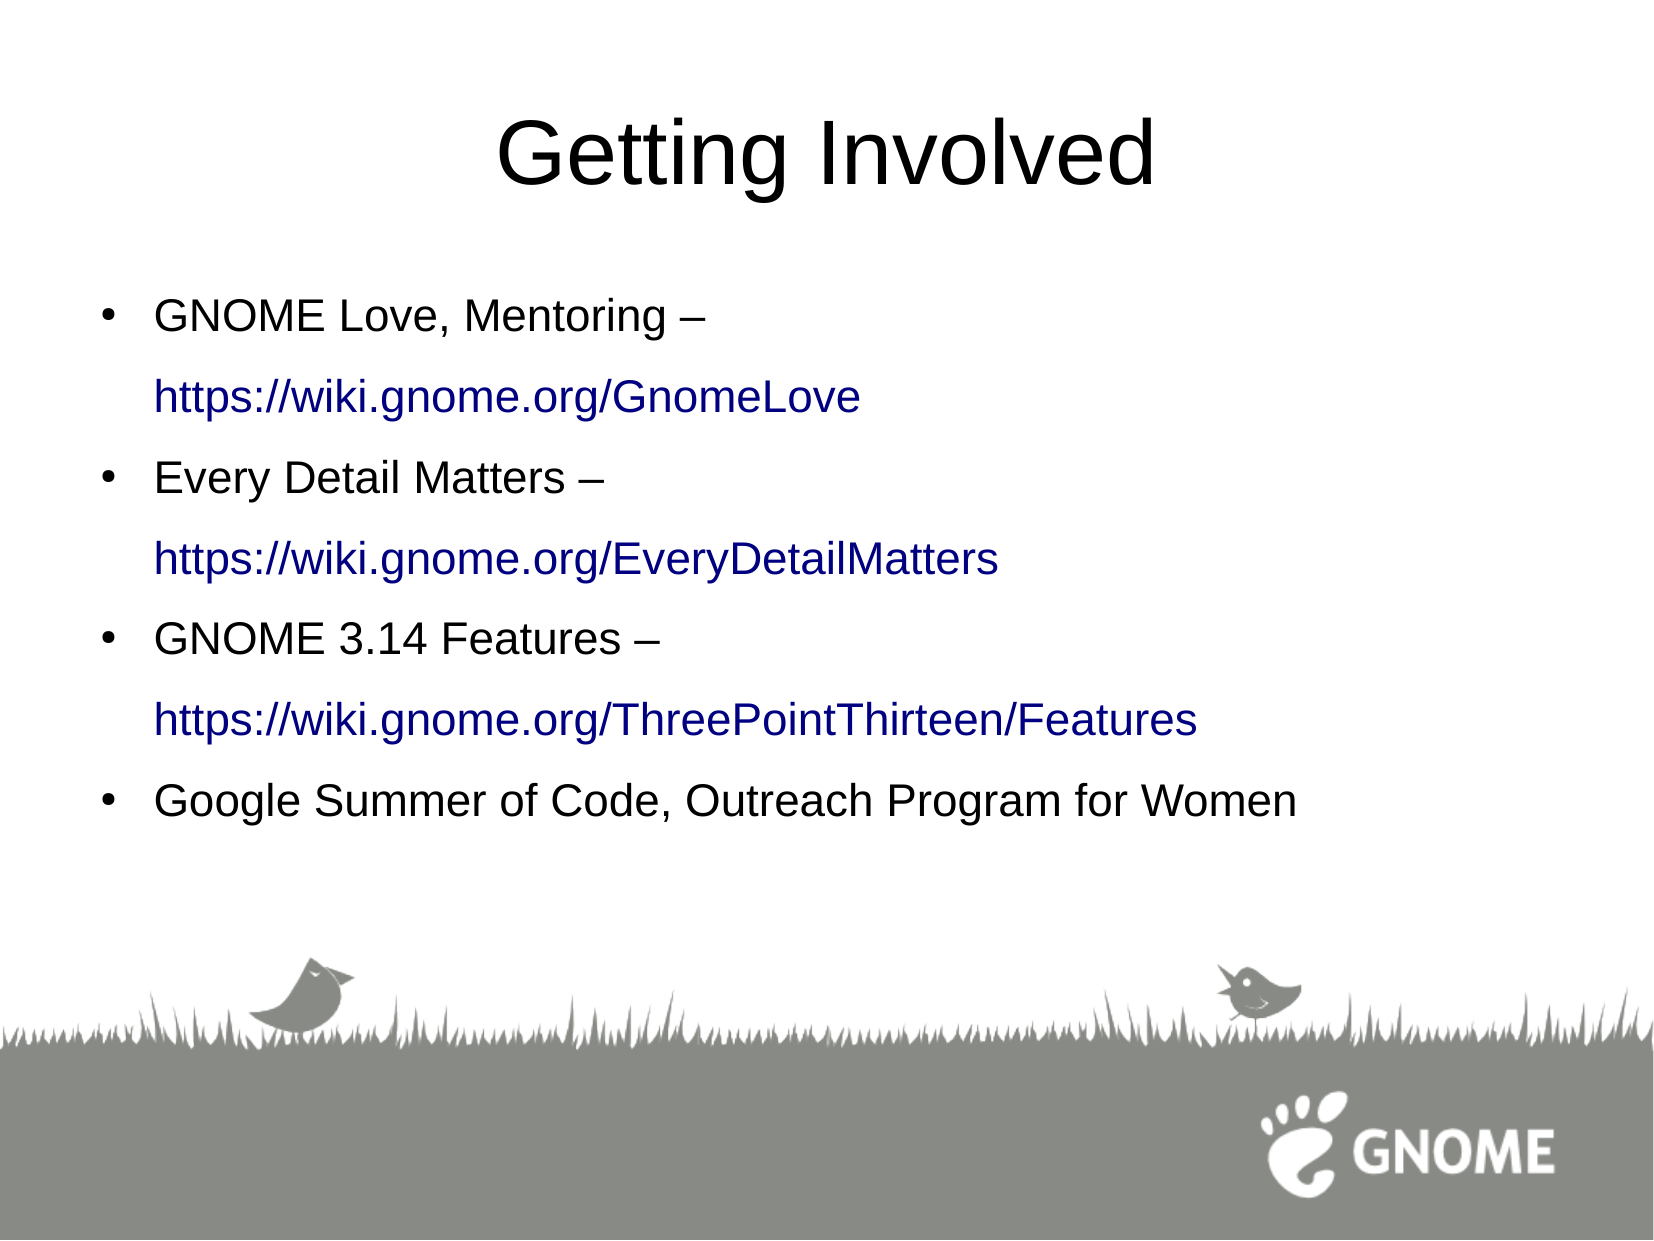

# Getting Involved
GNOME Love, Mentoring –
https://wiki.gnome.org/GnomeLove
Every Detail Matters –
https://wiki.gnome.org/EveryDetailMatters
GNOME 3.14 Features –
https://wiki.gnome.org/ThreePointThirteen/Features
Google Summer of Code, Outreach Program for Women